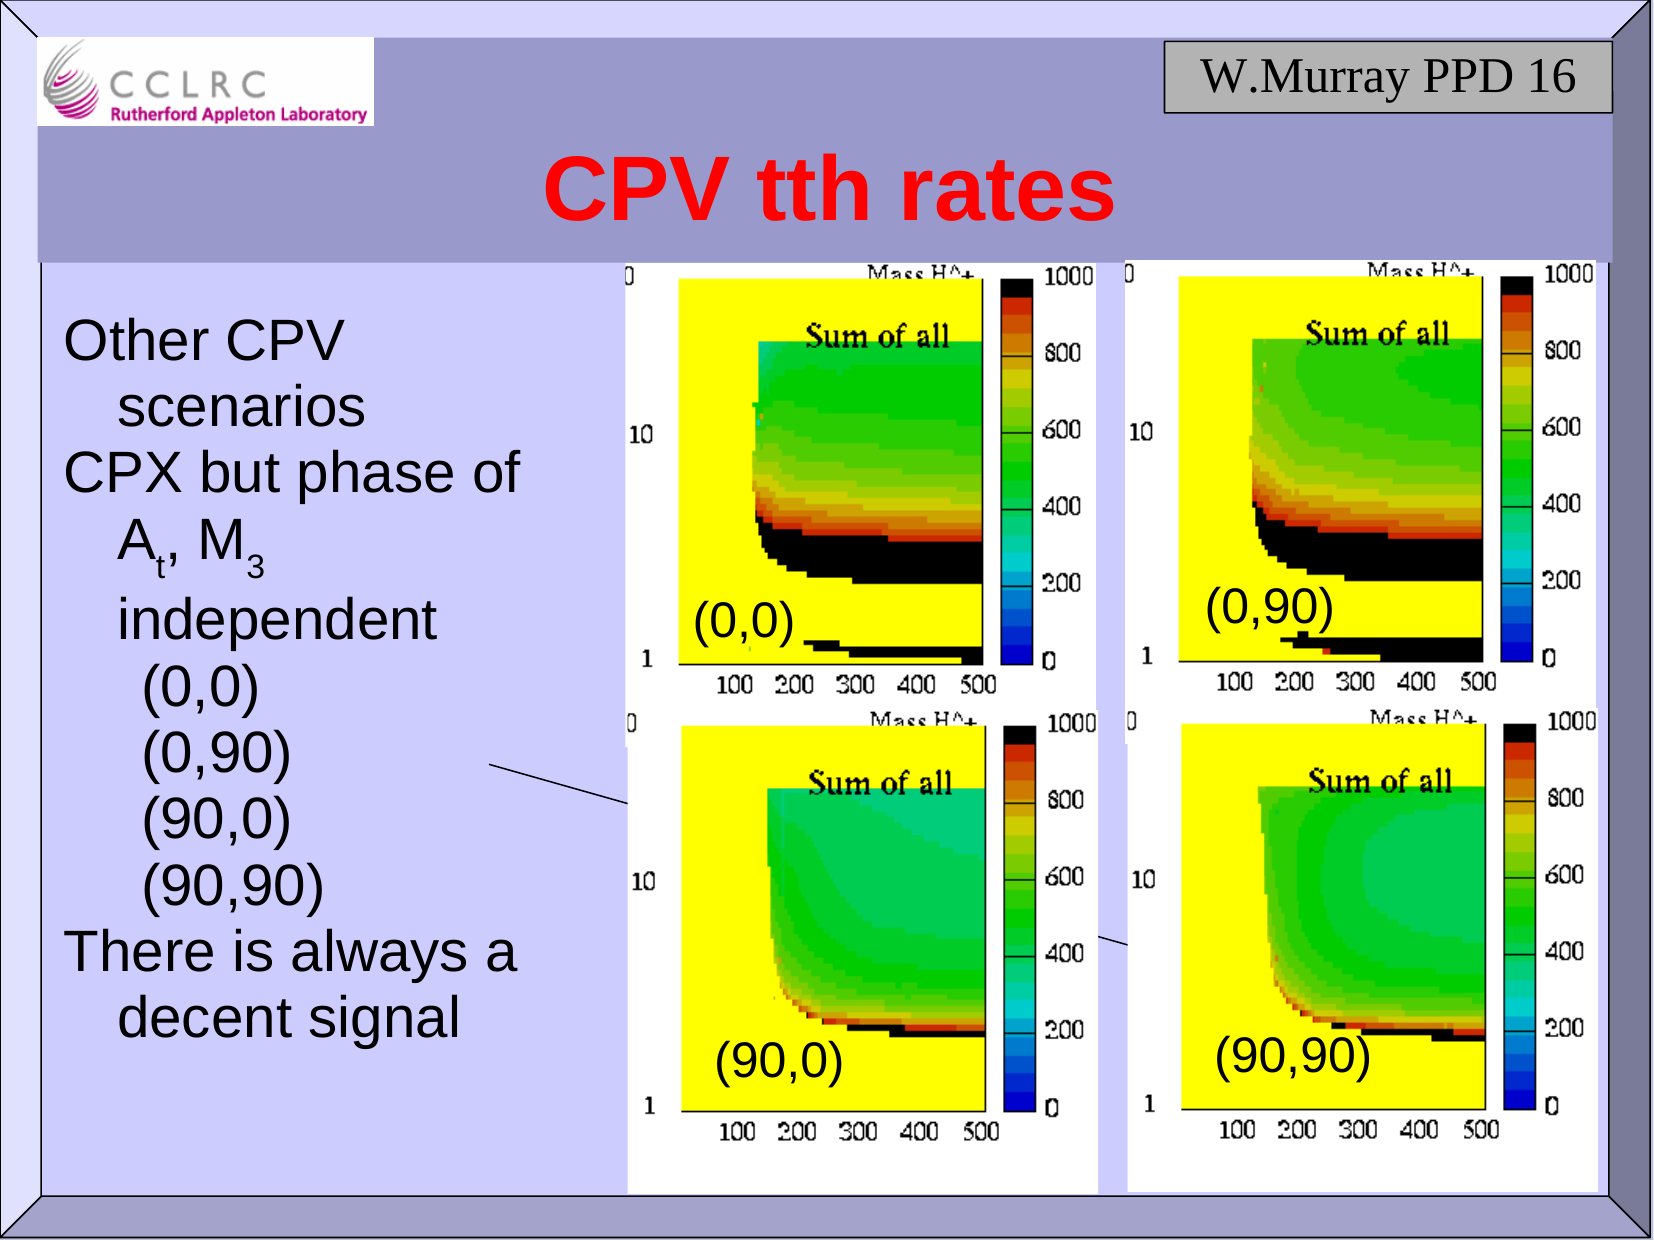

# CPV tth rates
Other CPV scenarios
CPX but phase of At, M3 independent
(0,0)
(0,90)
(90,0)
(90,90)
There is always a decent signal
(0,90)
(0,0)
(90,90)
(90,0)